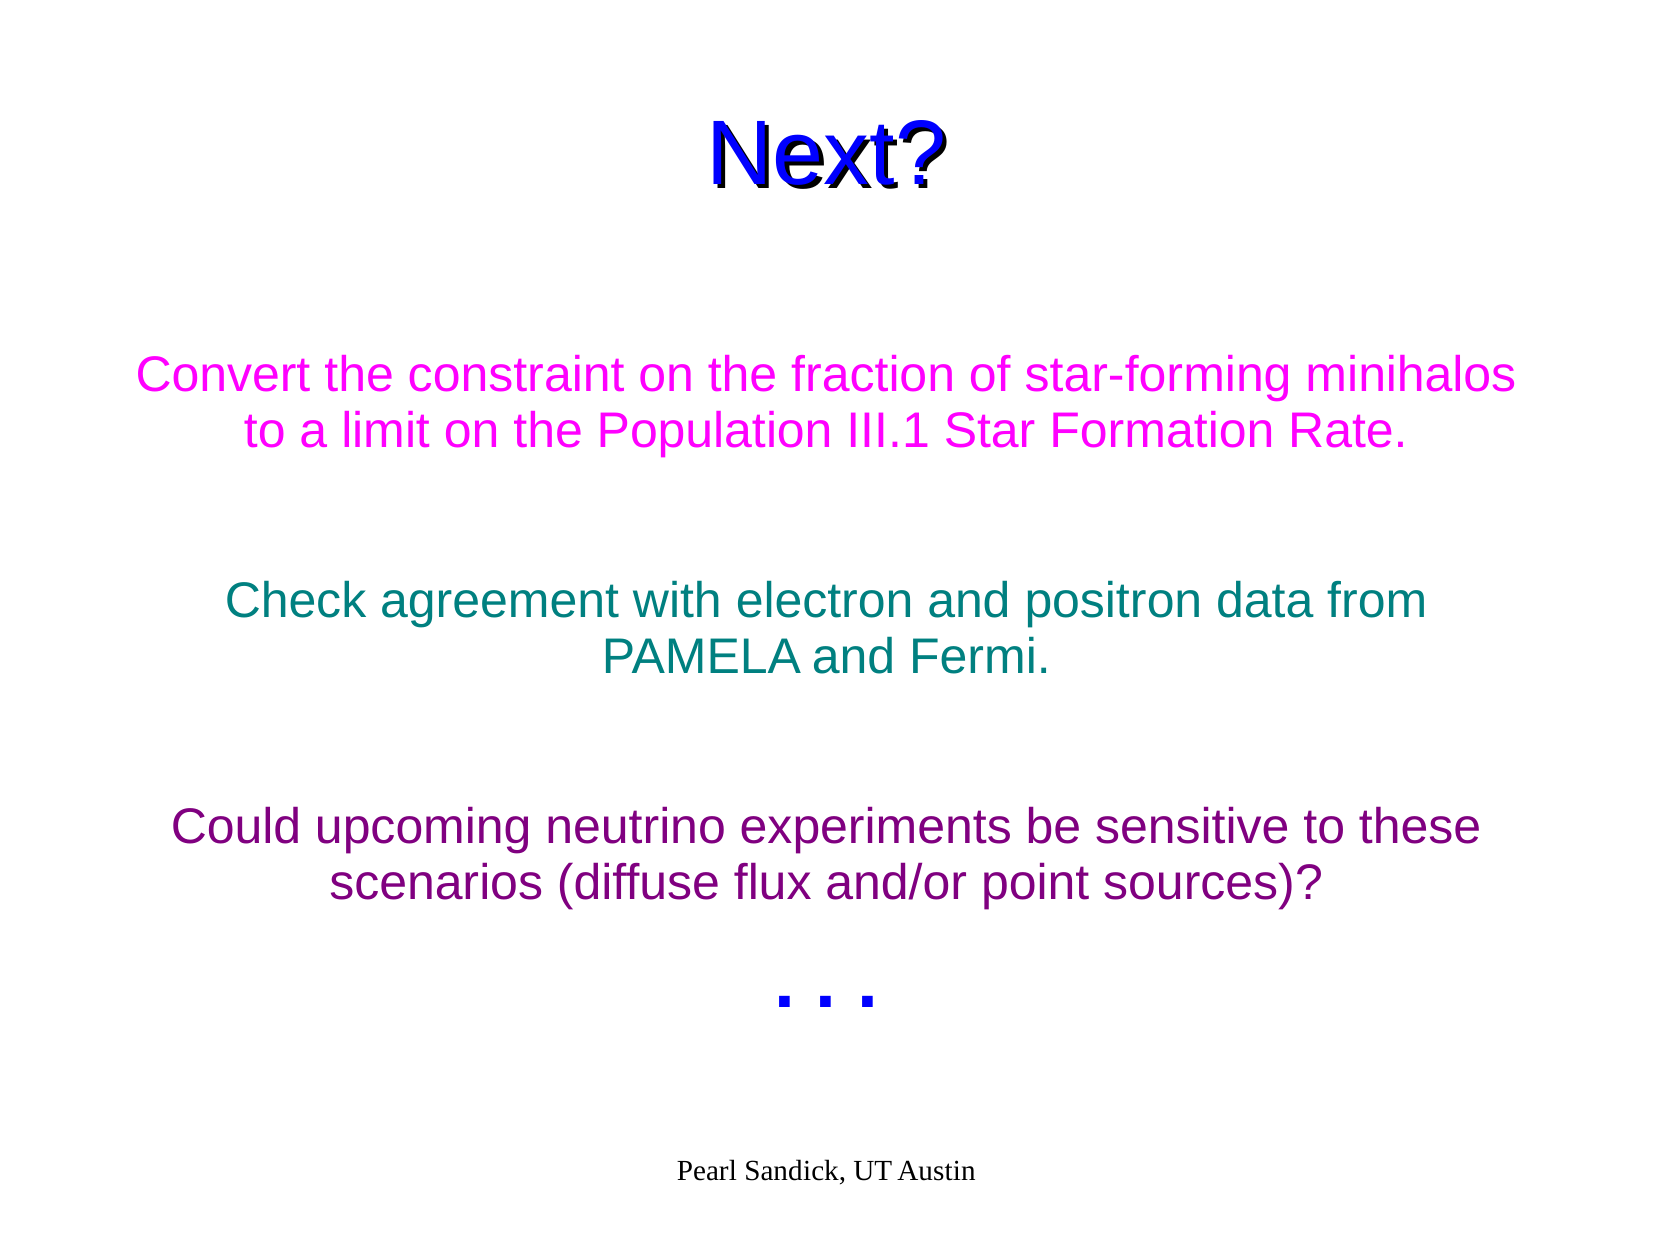

# Next?
Convert the constraint on the fraction of star-forming minihalos to a limit on the Population III.1 Star Formation Rate.
Check agreement with electron and positron data from PAMELA and Fermi.
Could upcoming neutrino experiments be sensitive to these scenarios (diffuse flux and/or point sources)?
. . .
Pearl Sandick, UT Austin